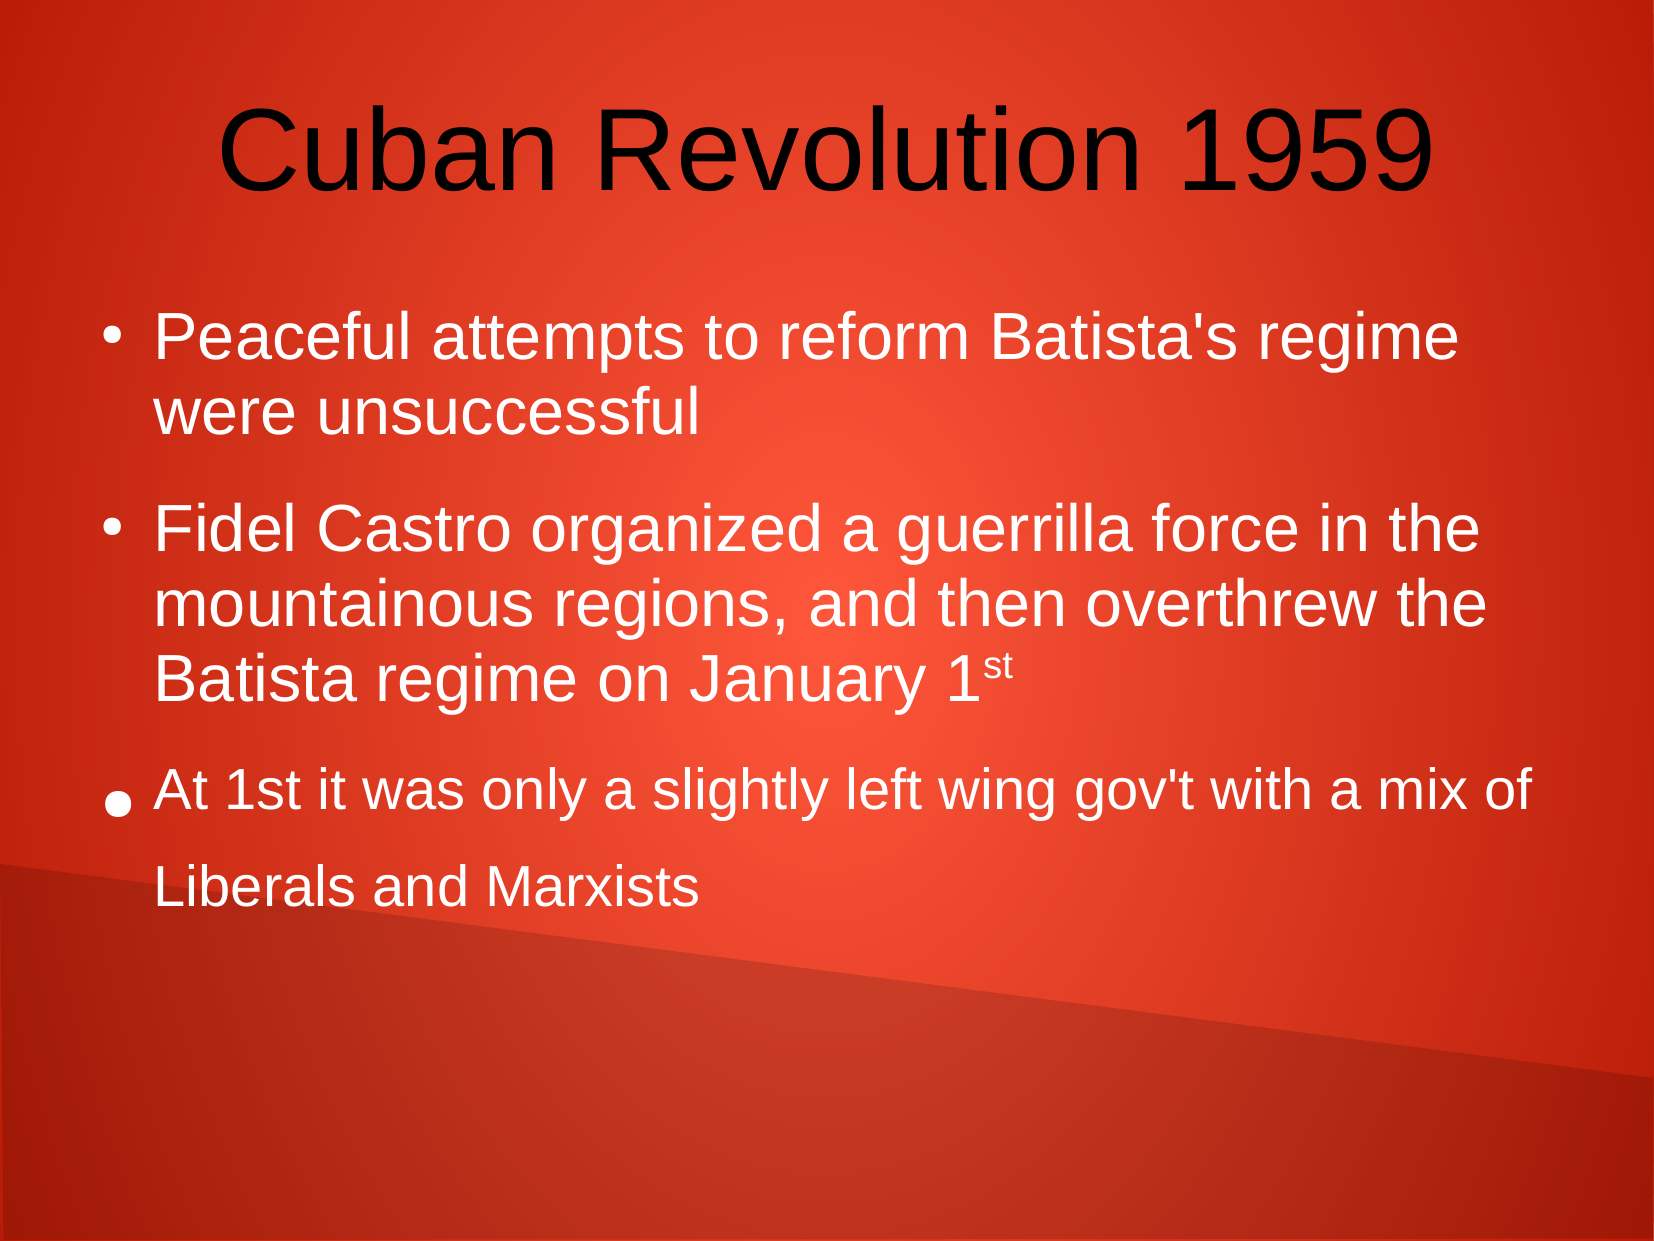

# Cuban Revolution 1959
Peaceful attempts to reform Batista's regime were unsuccessful
Fidel Castro organized a guerrilla force in the mountainous regions, and then overthrew the Batista regime on January 1st
At 1st it was only a slightly left wing gov't with a mix of Liberals and Marxists